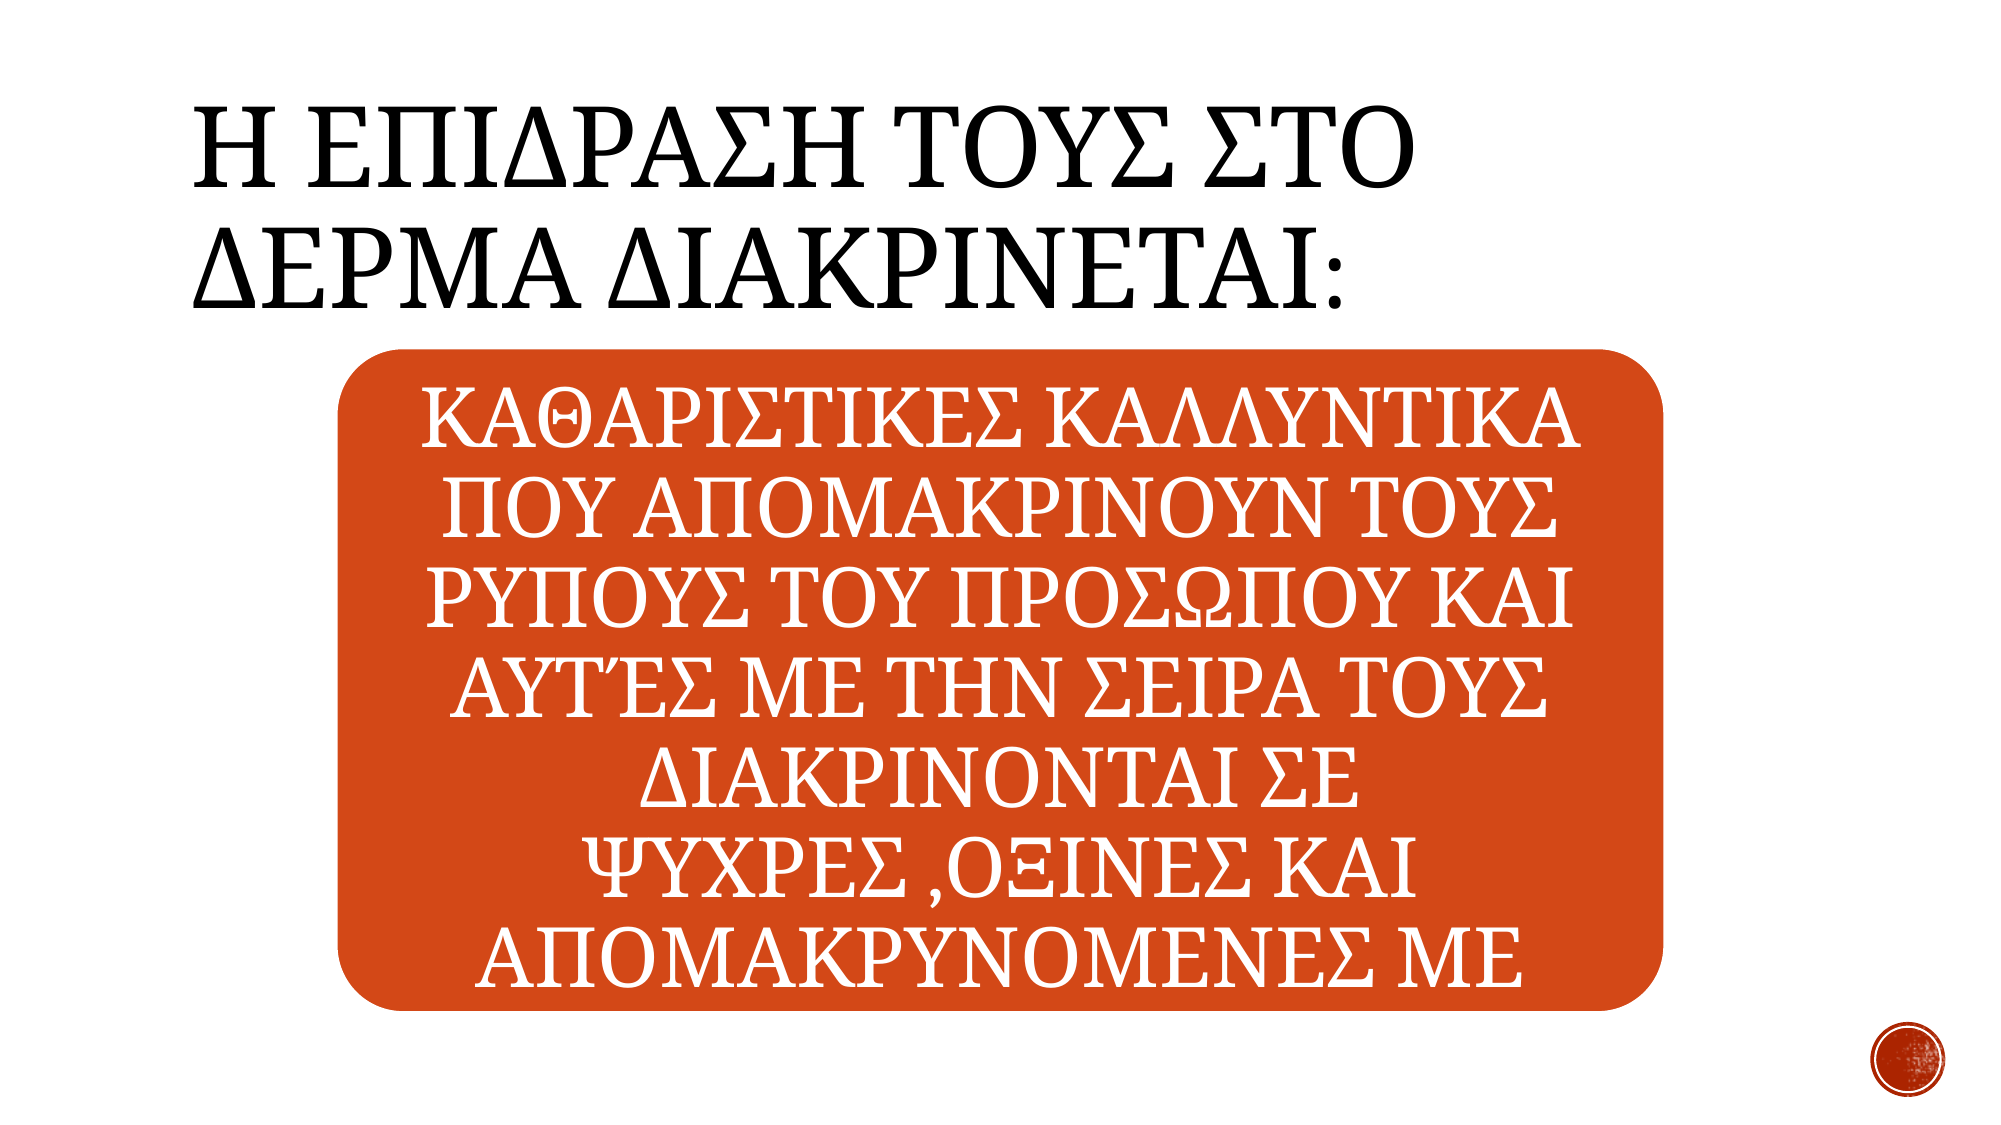

# Η ΕΠΙΔΡΑΣΗ ΤΟΥΣ ΣΤΟ ΔΕΡΜΑ ΔΙΑΚΡΙΝΕΤΑΙ:
ΚΑΘΑΡΙΣΤΙΚΕΣ ΚΑΛΛΥΝΤΙΚΑ ΠΟΥ ΑΠΟΜΑΚΡΙΝΟΥΝ ΤΟΥΣ ΡΥΠΟΥΣ ΤΟΥ ΠΡΟΣΩΠΟΥ ΚΑΙ ΑΥΤΈΣ ΜΕ ΤΗΝ ΣΕΙΡΑ ΤΟΥΣ ΔΙΑΚΡΙΝΟΝΤΑΙ ΣΕ ΨΥΧΡΕΣ ,ΟΞΙΝΕΣ ΚΑΙ ΑΠΟΜΑΚΡΥΝΟΜΕΝΕΣ ΜΕ ΝΕΡΟ